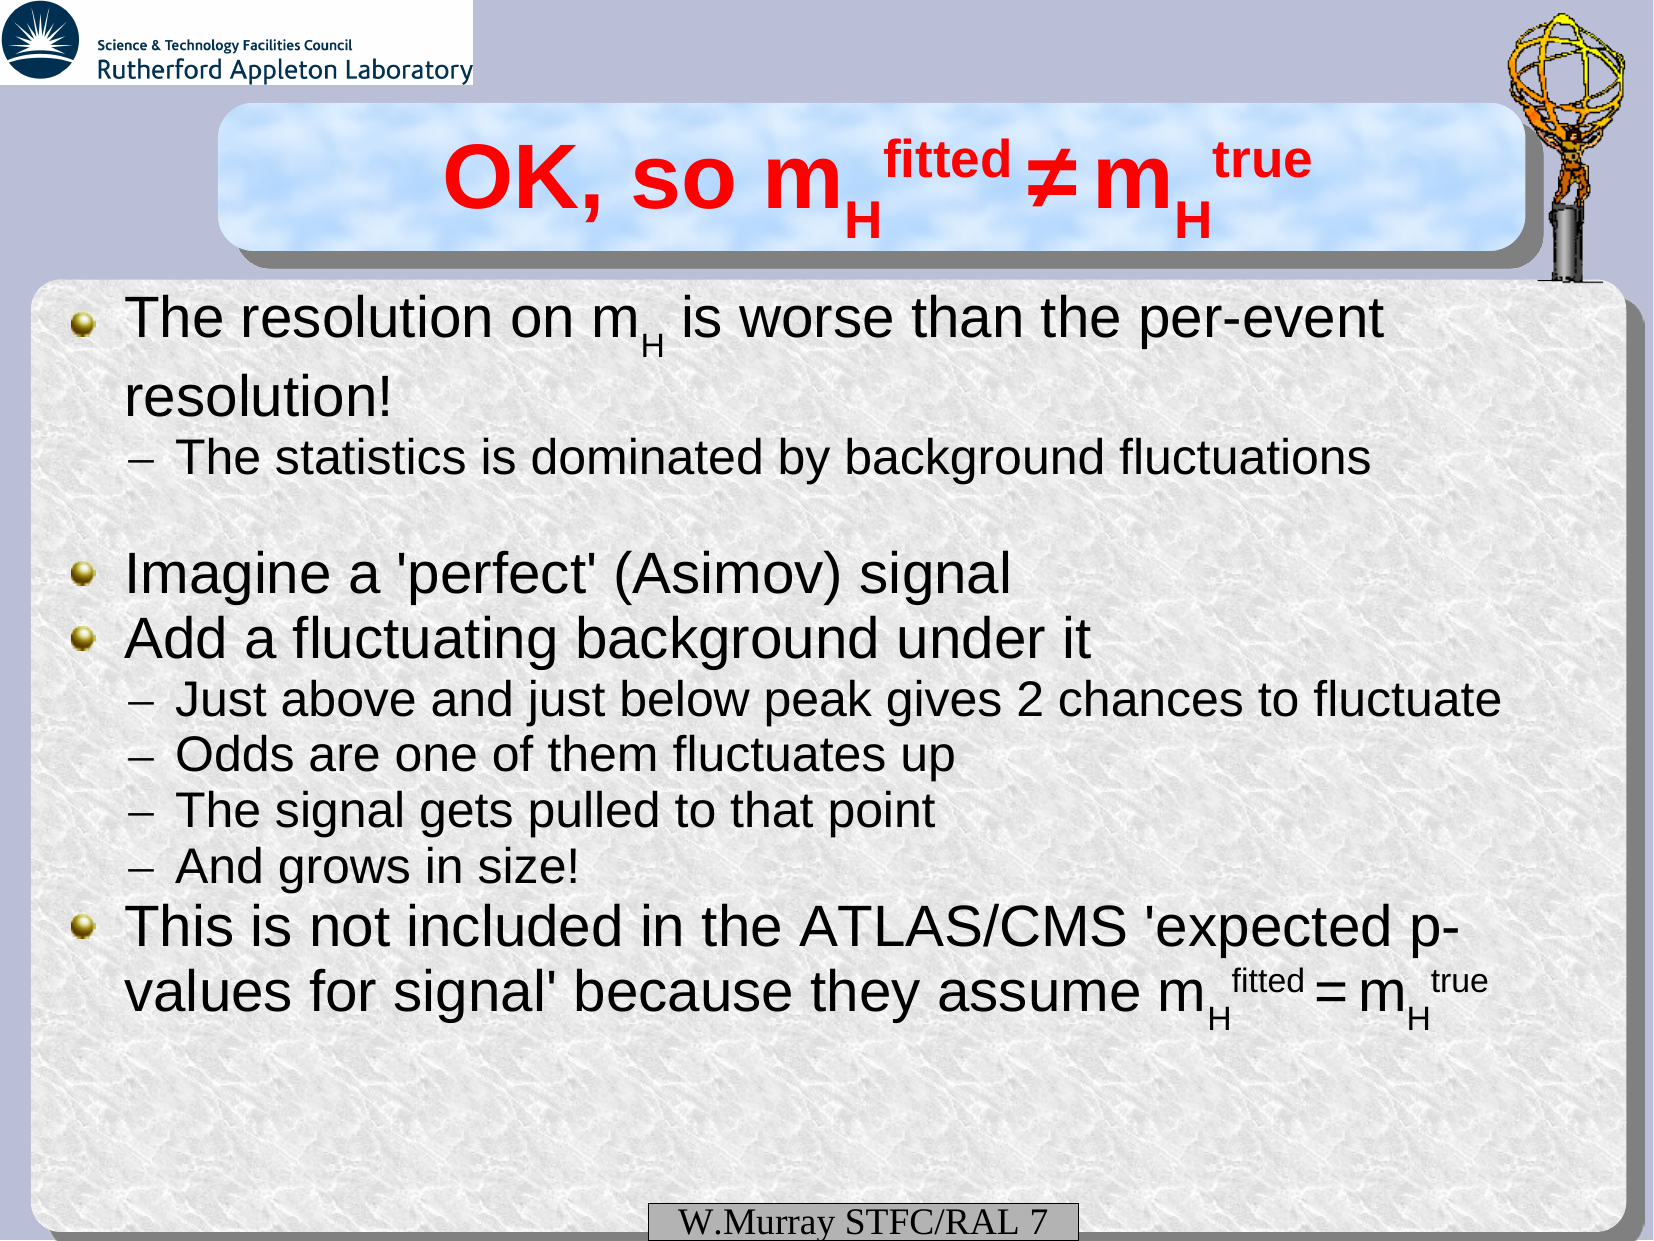

# OK, so mHfitted ≠ mHtrue
The resolution on mH is worse than the per-event resolution!
The statistics is dominated by background fluctuations
Imagine a 'perfect' (Asimov) signal
Add a fluctuating background under it
Just above and just below peak gives 2 chances to fluctuate
Odds are one of them fluctuates up
The signal gets pulled to that point
And grows in size!
This is not included in the ATLAS/CMS 'expected p-values for signal' because they assume mHfitted = mHtrue